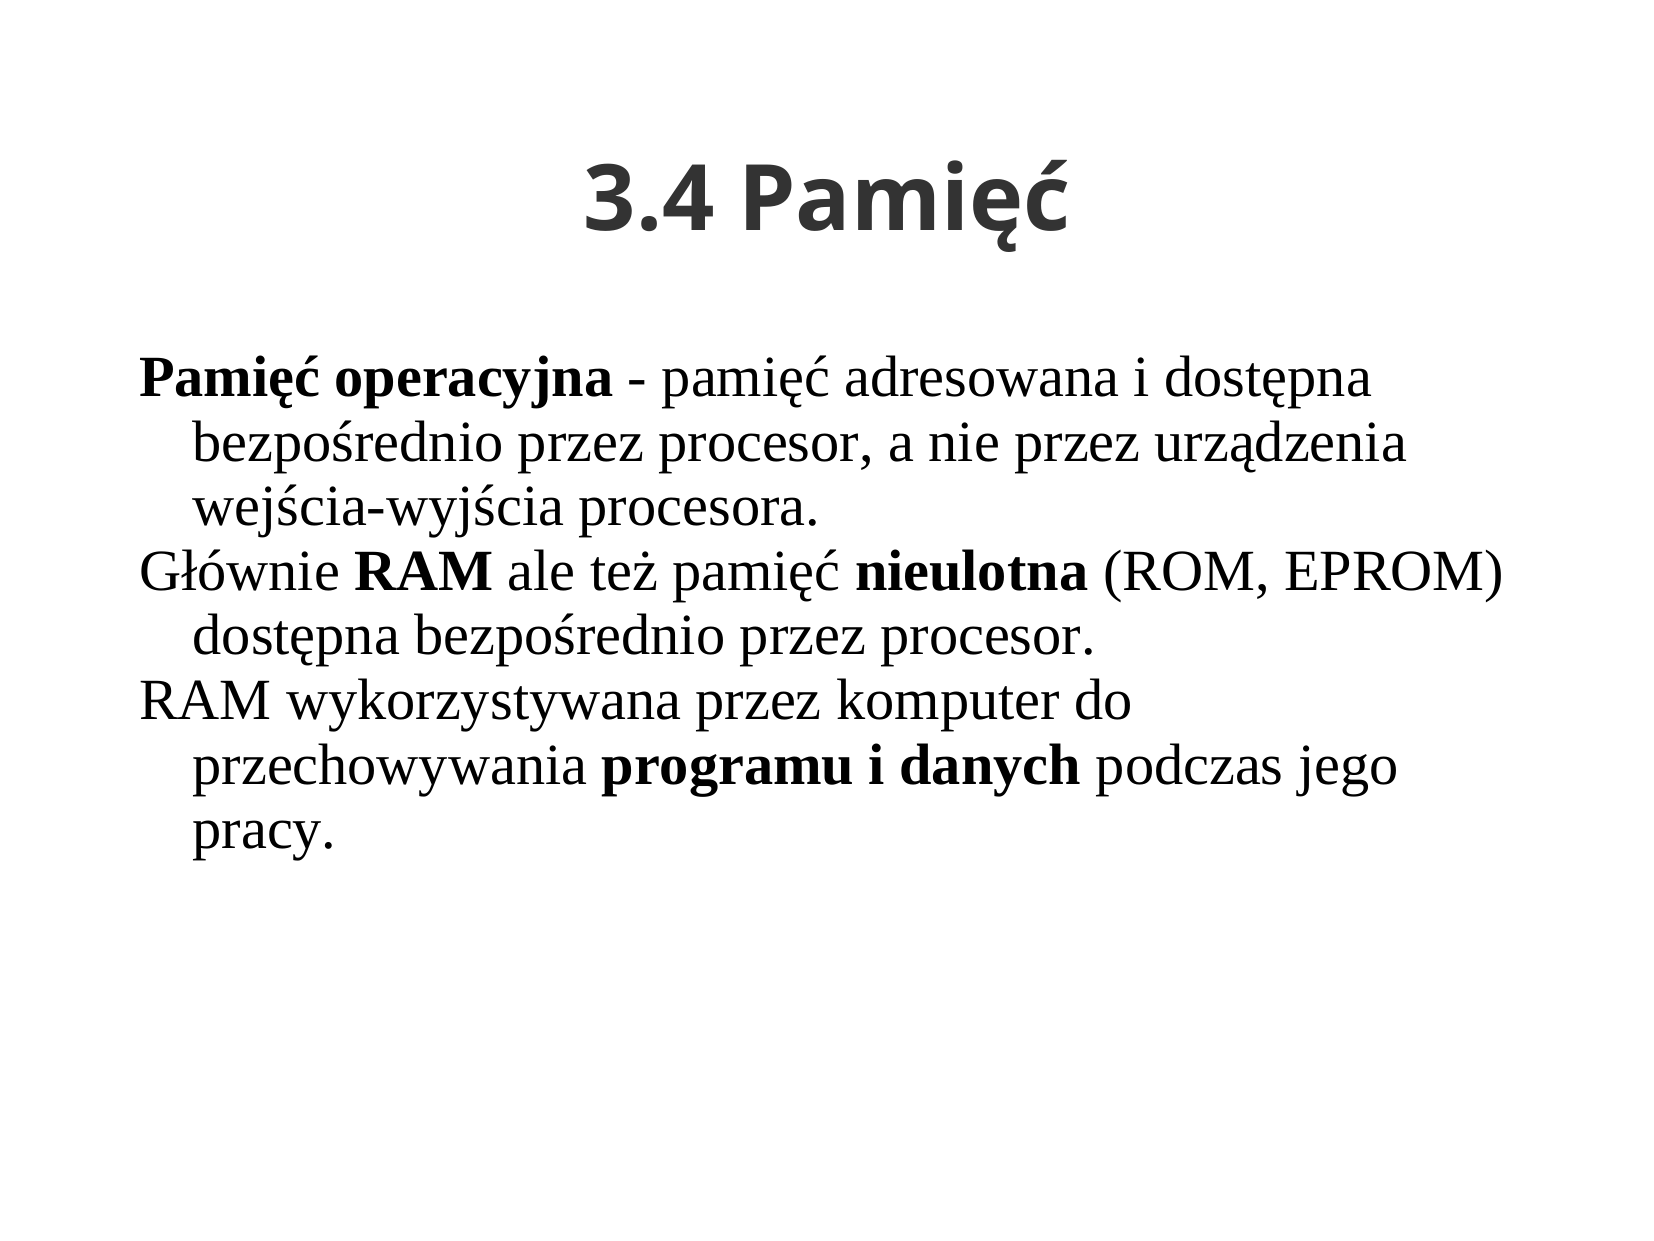

# 3.4 Pamięć
Pamięć operacyjna - pamięć adresowana i dostępna bezpośrednio przez procesor, a nie przez urządzenia wejścia-wyjścia procesora.
Głównie RAM ale też pamięć nieulotna (ROM, EPROM) dostępna bezpośrednio przez procesor.
RAM wykorzystywana przez komputer do przechowywania programu i danych podczas jego pracy.